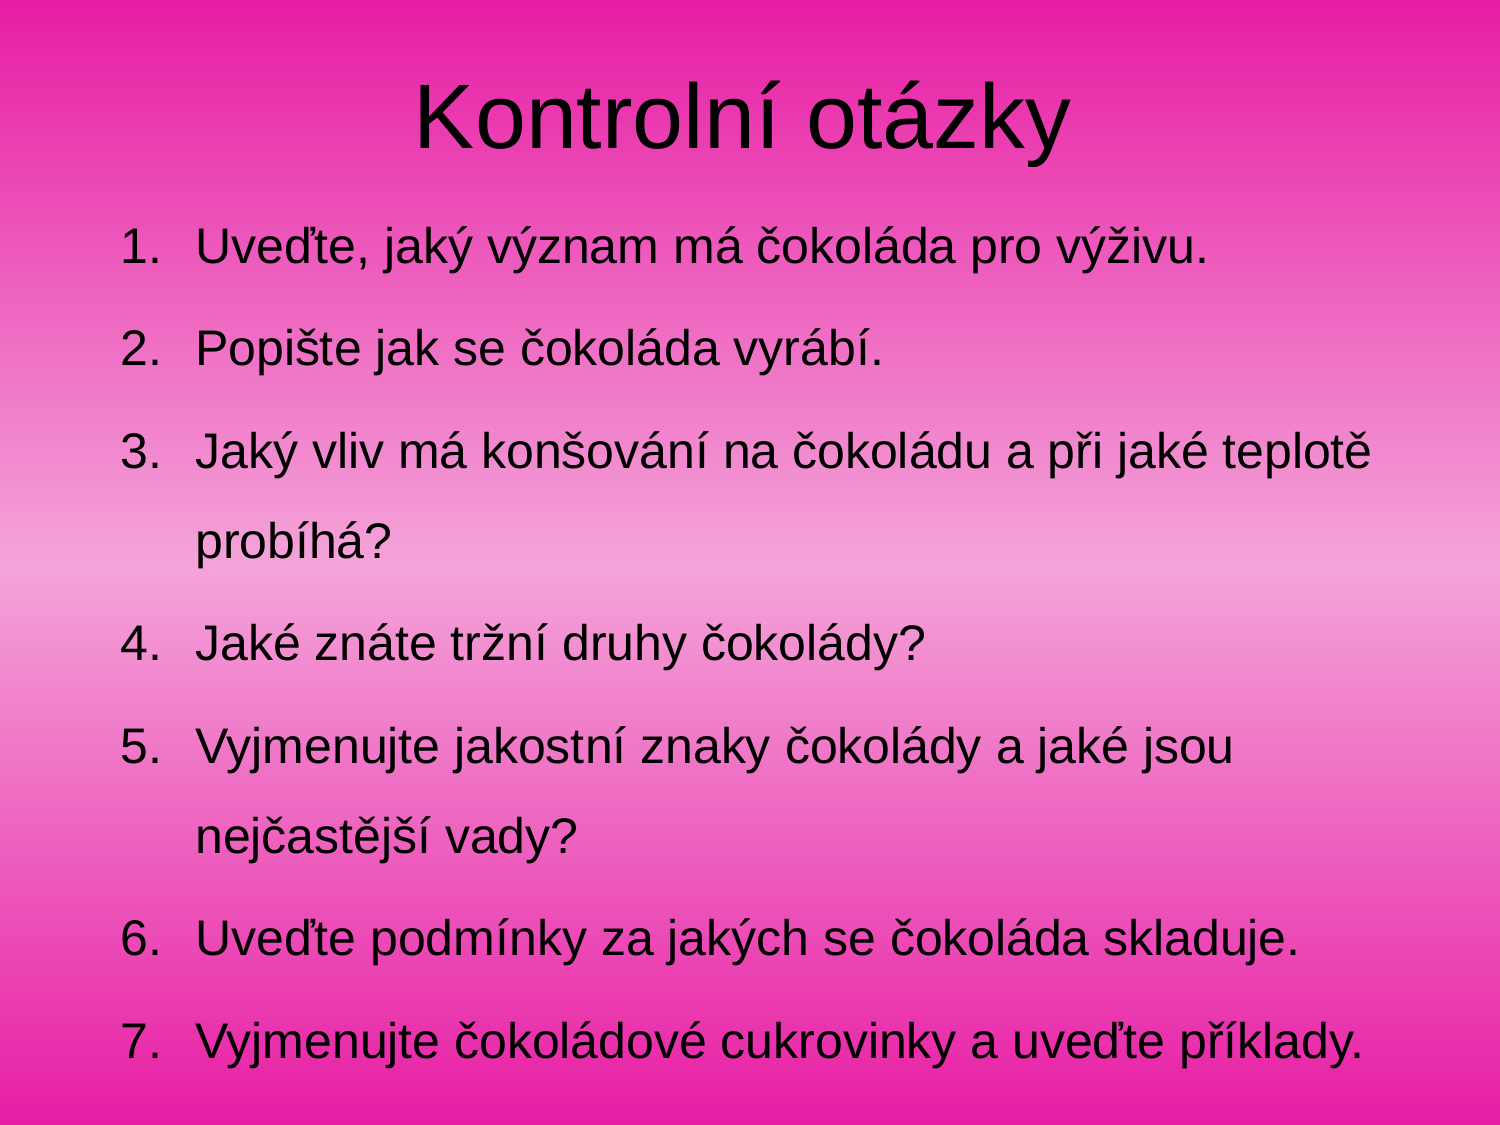

# Kontrolní otázky
Uveďte, jaký význam má čokoláda pro výživu.
Popište jak se čokoláda vyrábí.
Jaký vliv má konšování na čokoládu a při jaké teplotě probíhá?
Jaké znáte tržní druhy čokolády?
Vyjmenujte jakostní znaky čokolády a jaké jsou nejčastější vady?
Uveďte podmínky za jakých se čokoláda skladuje.
Vyjmenujte čokoládové cukrovinky a uveďte příklady.